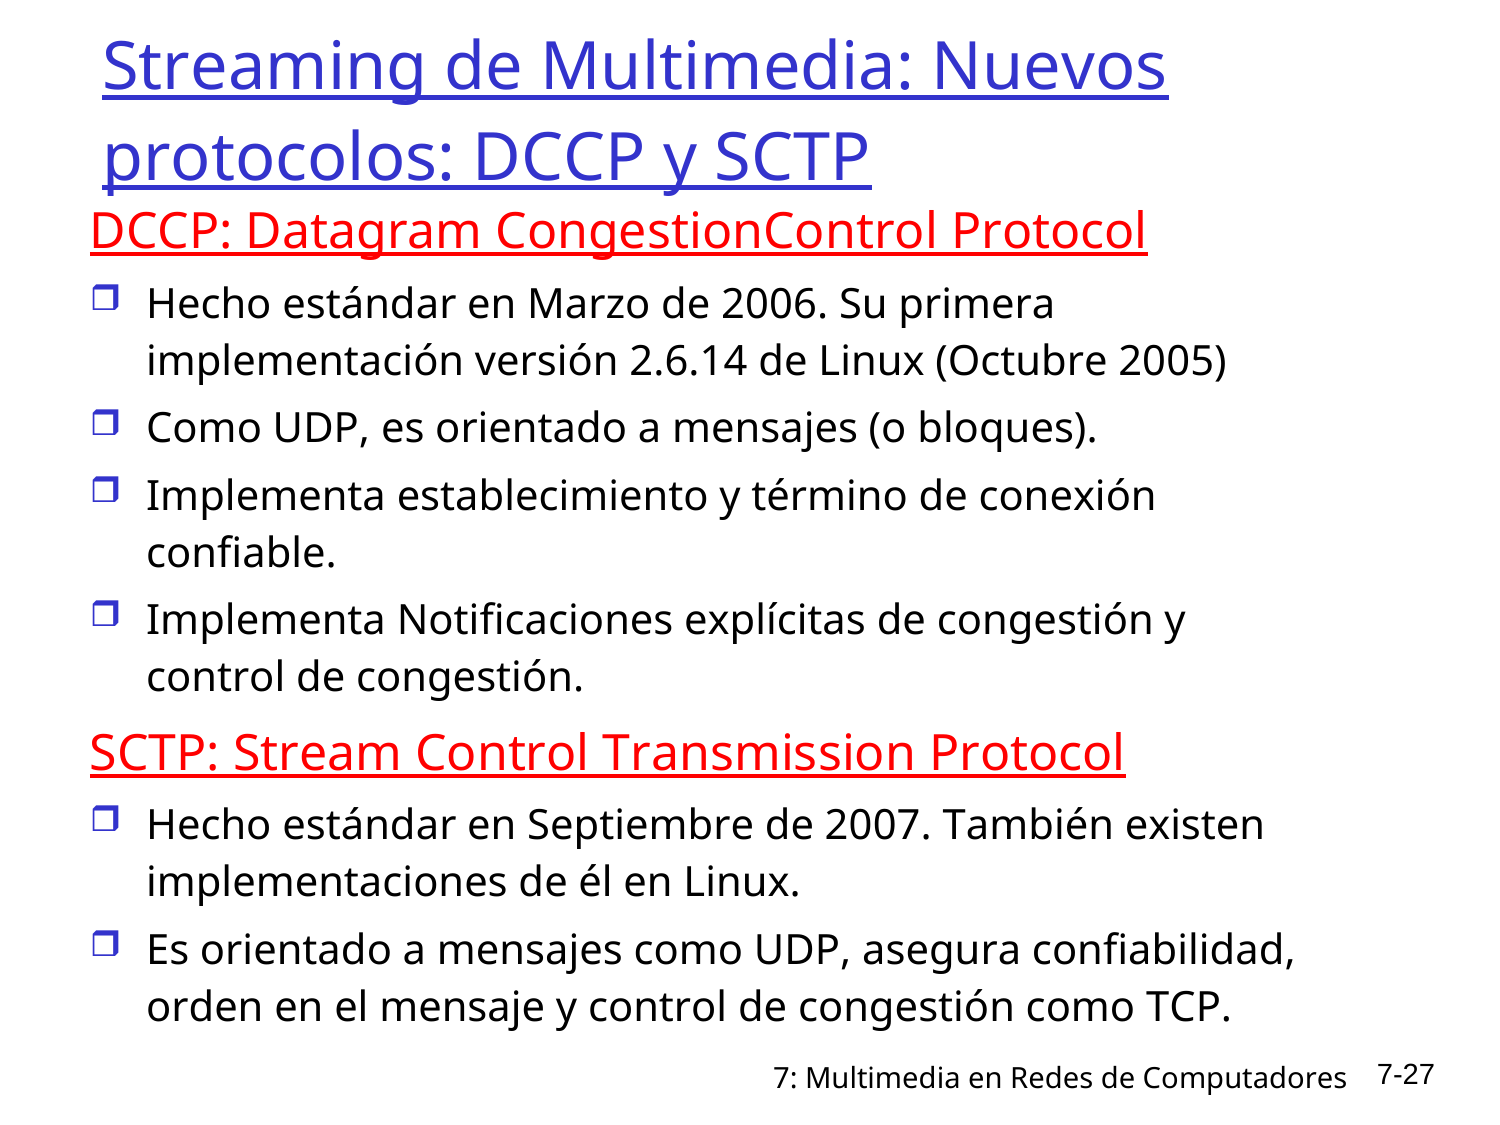

# Streaming de Multimedia: Nuevos protocolos: DCCP y SCTP
DCCP: Datagram CongestionControl Protocol
Hecho estándar en Marzo de 2006. Su primera implementación versión 2.6.14 de Linux (Octubre 2005)
Como UDP, es orientado a mensajes (o bloques).
Implementa establecimiento y término de conexión confiable.
Implementa Notificaciones explícitas de congestión y control de congestión.
SCTP: Stream Control Transmission Protocol
Hecho estándar en Septiembre de 2007. También existen implementaciones de él en Linux.
Es orientado a mensajes como UDP, asegura confiabilidad, orden en el mensaje y control de congestión como TCP.
27